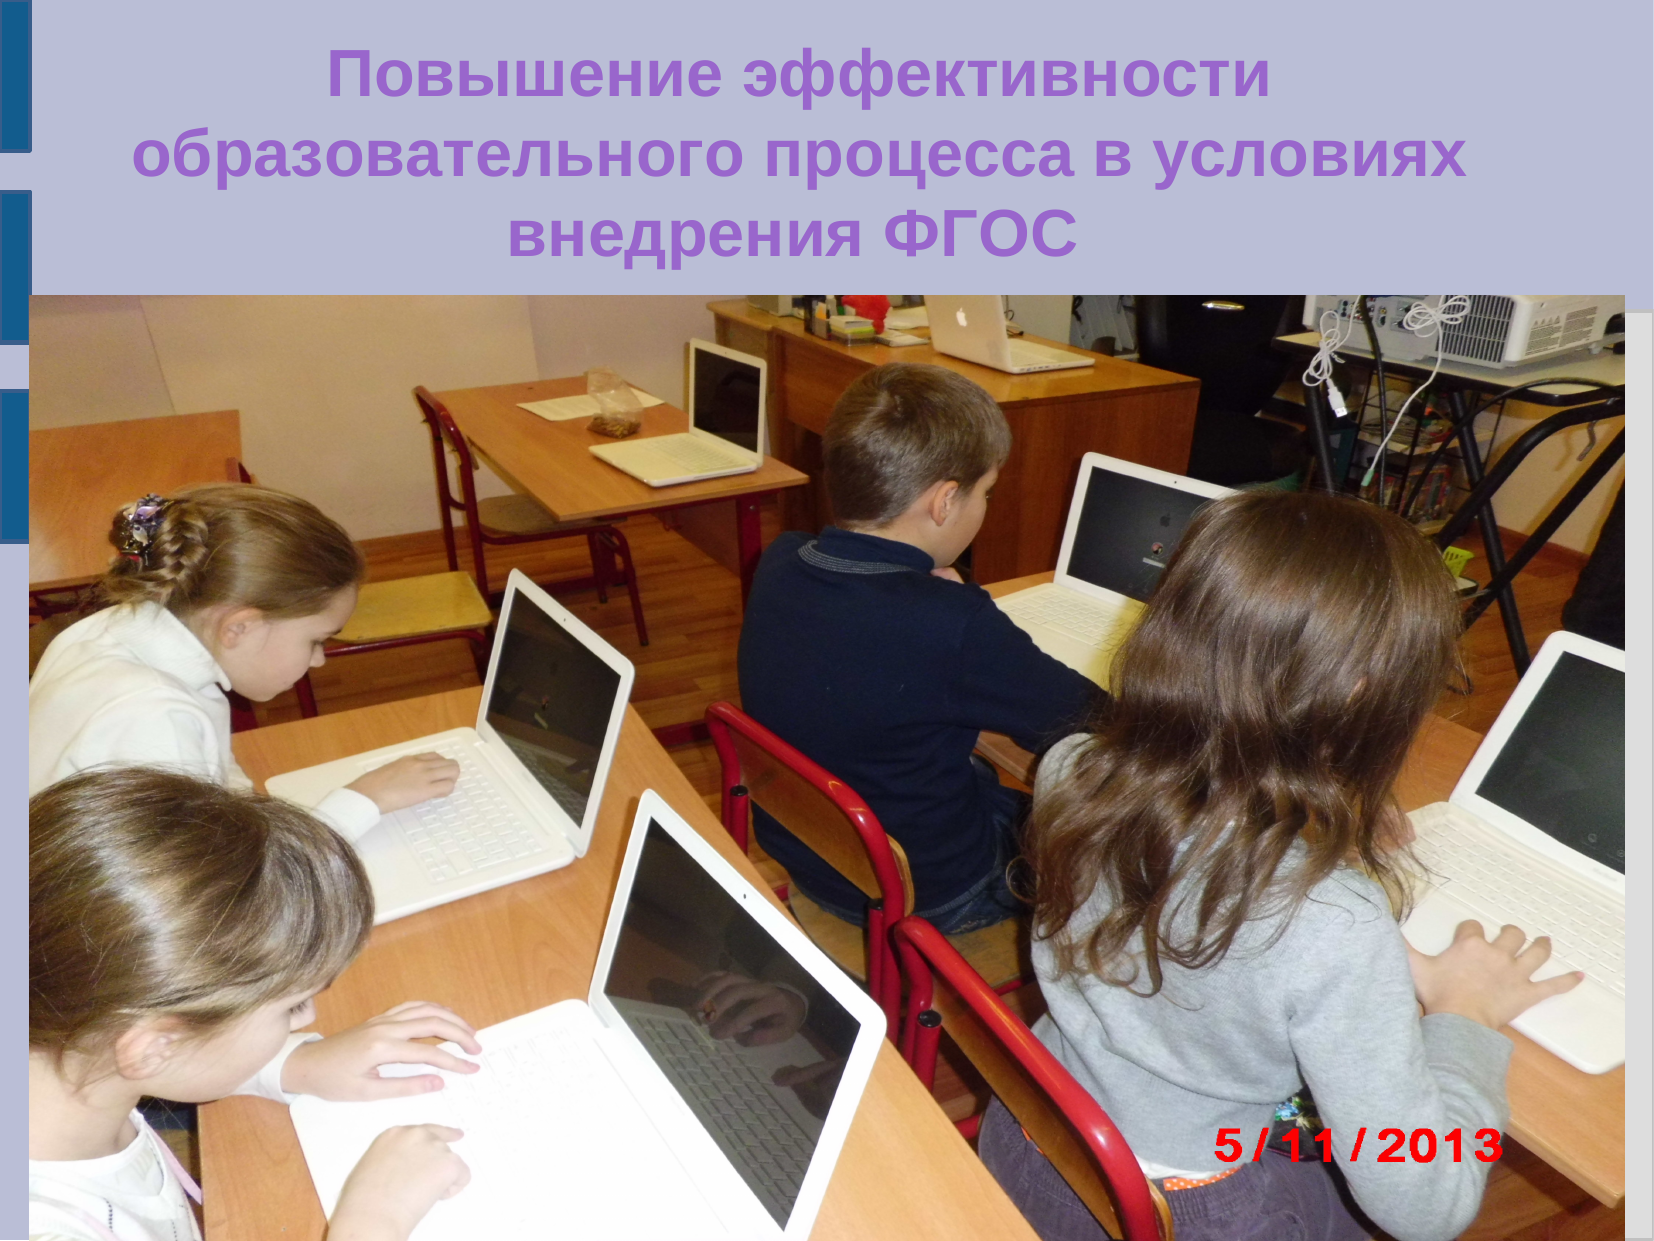

# Повышение эффективности образовательного процесса в условиях внедрения ФГОС